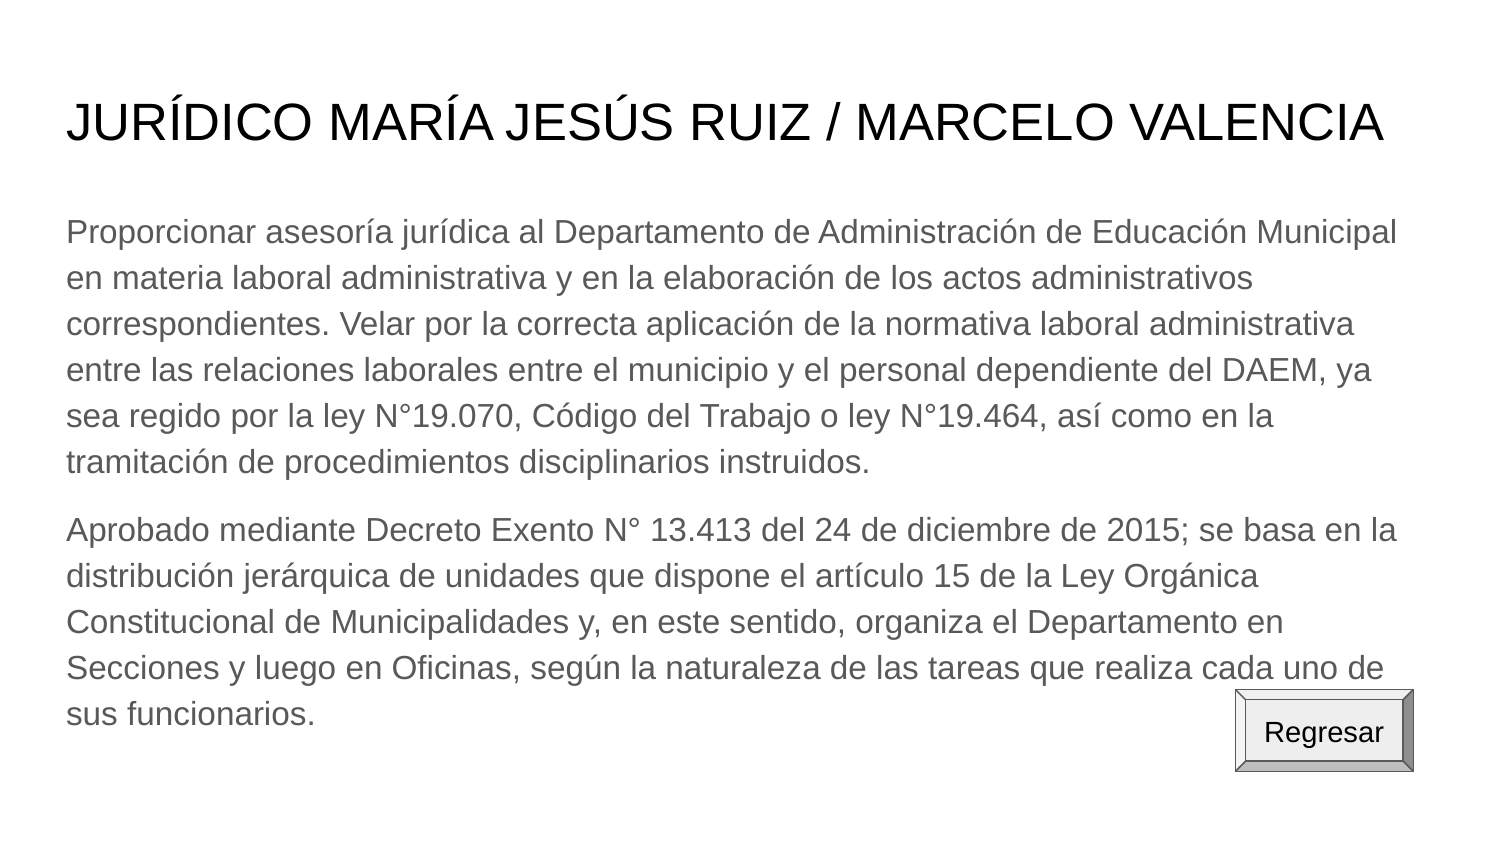

# JURÍDICO MARÍA JESÚS RUIZ / MARCELO VALENCIA
Proporcionar asesoría jurídica al Departamento de Administración de Educación Municipal en materia laboral administrativa y en la elaboración de los actos administrativos correspondientes. Velar por la correcta aplicación de la normativa laboral administrativa entre las relaciones laborales entre el municipio y el personal dependiente del DAEM, ya sea regido por la ley N°19.070, Código del Trabajo o ley N°19.464, así como en la tramitación de procedimientos disciplinarios instruidos.
Aprobado mediante Decreto Exento N° 13.413 del 24 de diciembre de 2015; se basa en la distribución jerárquica de unidades que dispone el artículo 15 de la Ley Orgánica Constitucional de Municipalidades y, en este sentido, organiza el Departamento en Secciones y luego en Oficinas, según la naturaleza de las tareas que realiza cada uno de sus funcionarios.
Regresar